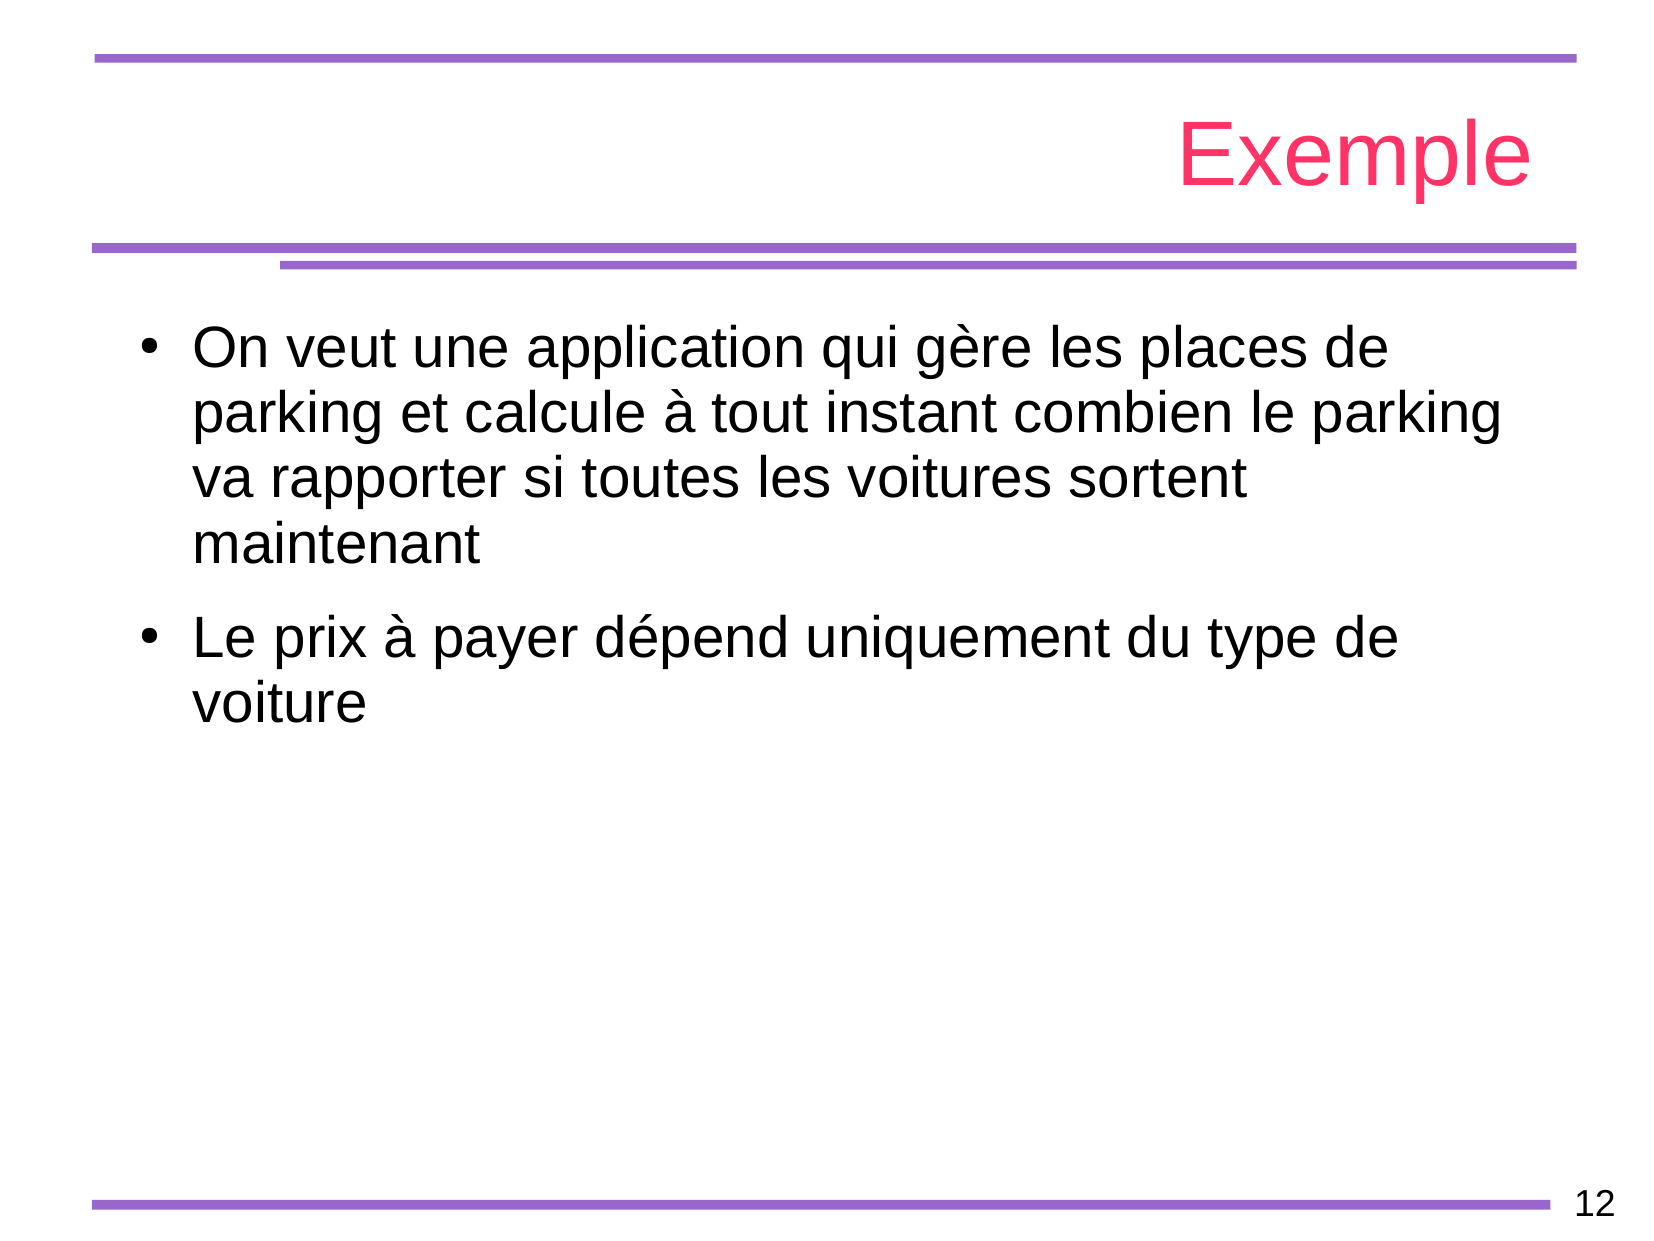

# Exemple
On veut une application qui gère les places de parking et calcule à tout instant combien le parking va rapporter si toutes les voitures sortent maintenant
Le prix à payer dépend uniquement du type de voiture